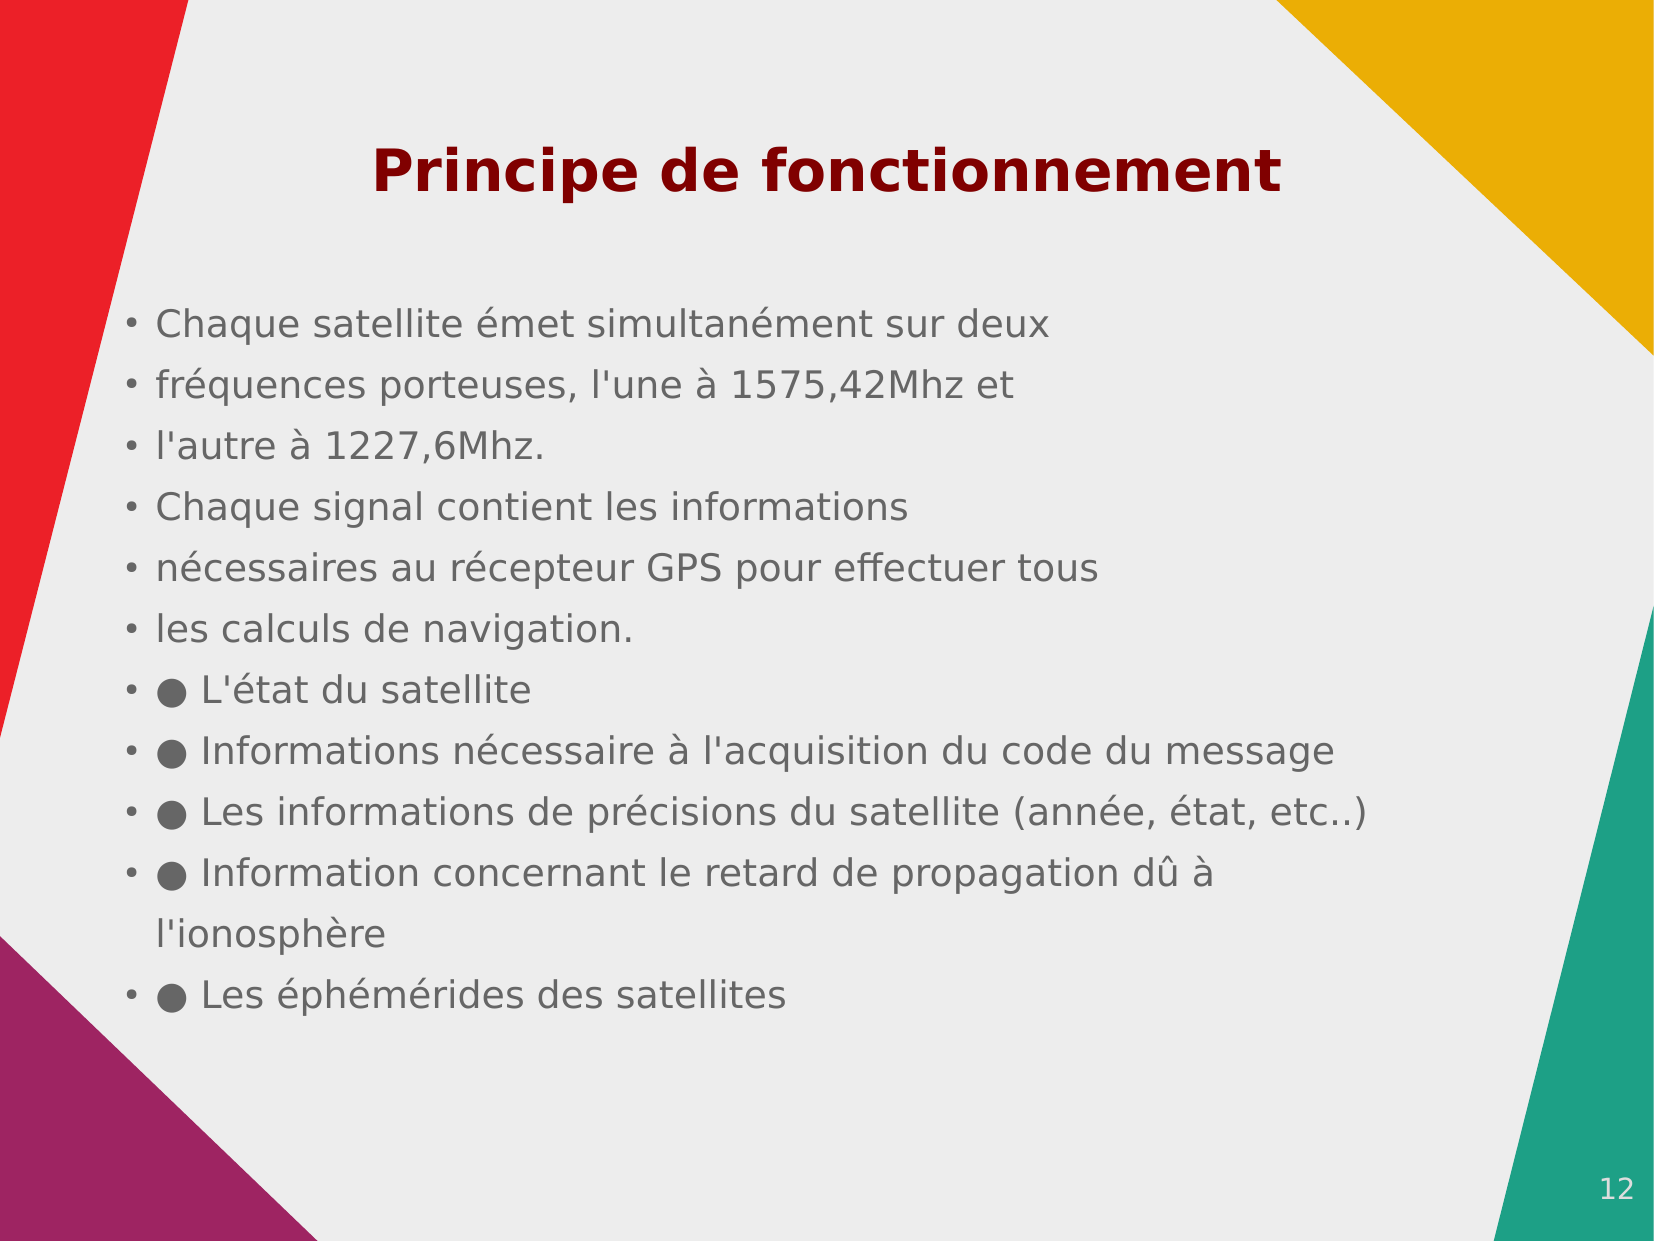

# Principe de fonctionnement
Chaque satellite émet simultanément sur deux
fréquences porteuses, l'une à 1575,42Mhz et
l'autre à 1227,6Mhz.
Chaque signal contient les informations
nécessaires au récepteur GPS pour effectuer tous
les calculs de navigation.
● L'état du satellite
● Informations nécessaire à l'acquisition du code du message
● Les informations de précisions du satellite (année, état, etc..)
● Information concernant le retard de propagation dû à
l'ionosphère
● Les éphémérides des satellites
12